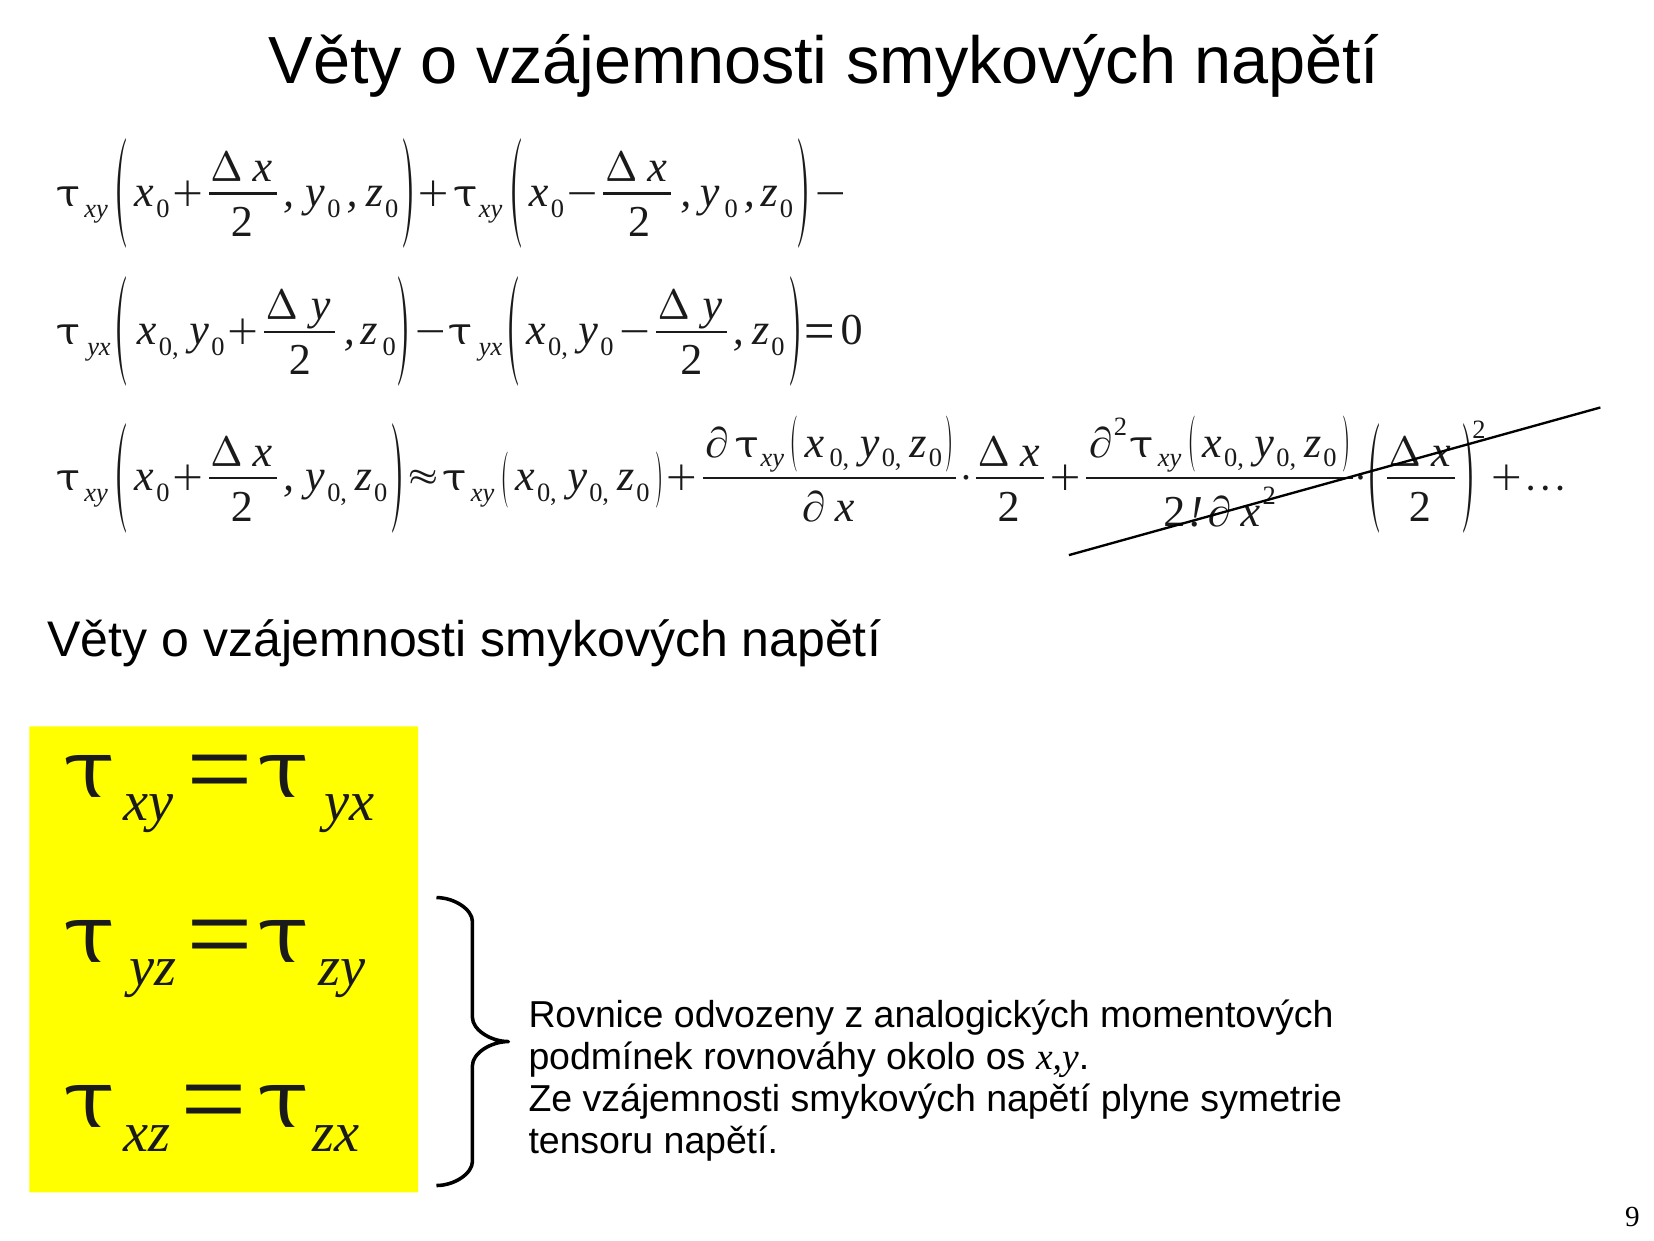

# Věty o vzájemnosti smykových napětí
Věty o vzájemnosti smykových napětí
Rovnice odvozeny z analogických momentových podmínek rovnováhy okolo os x,y.
Ze vzájemnosti smykových napětí plyne symetrie tensoru napětí.
9